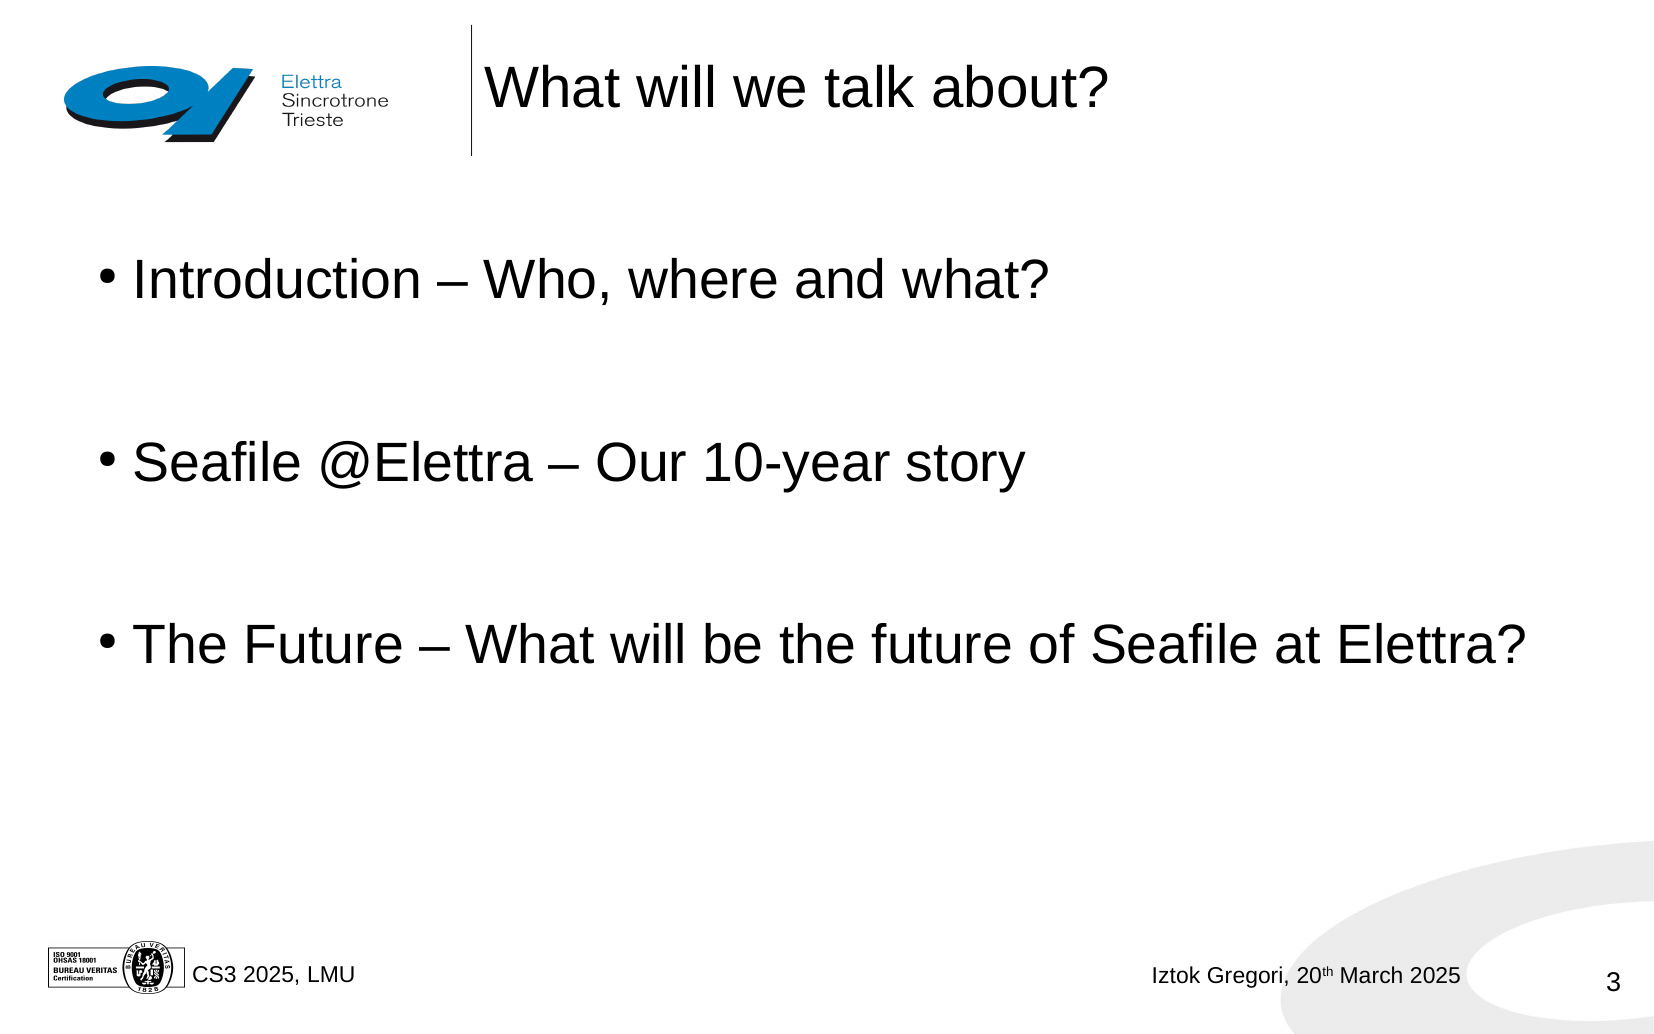

# What will we talk about?
Introduction – Who, where and what?
Seafile @Elettra – Our 10-year story
The Future – What will be the future of Seafile at Elettra?